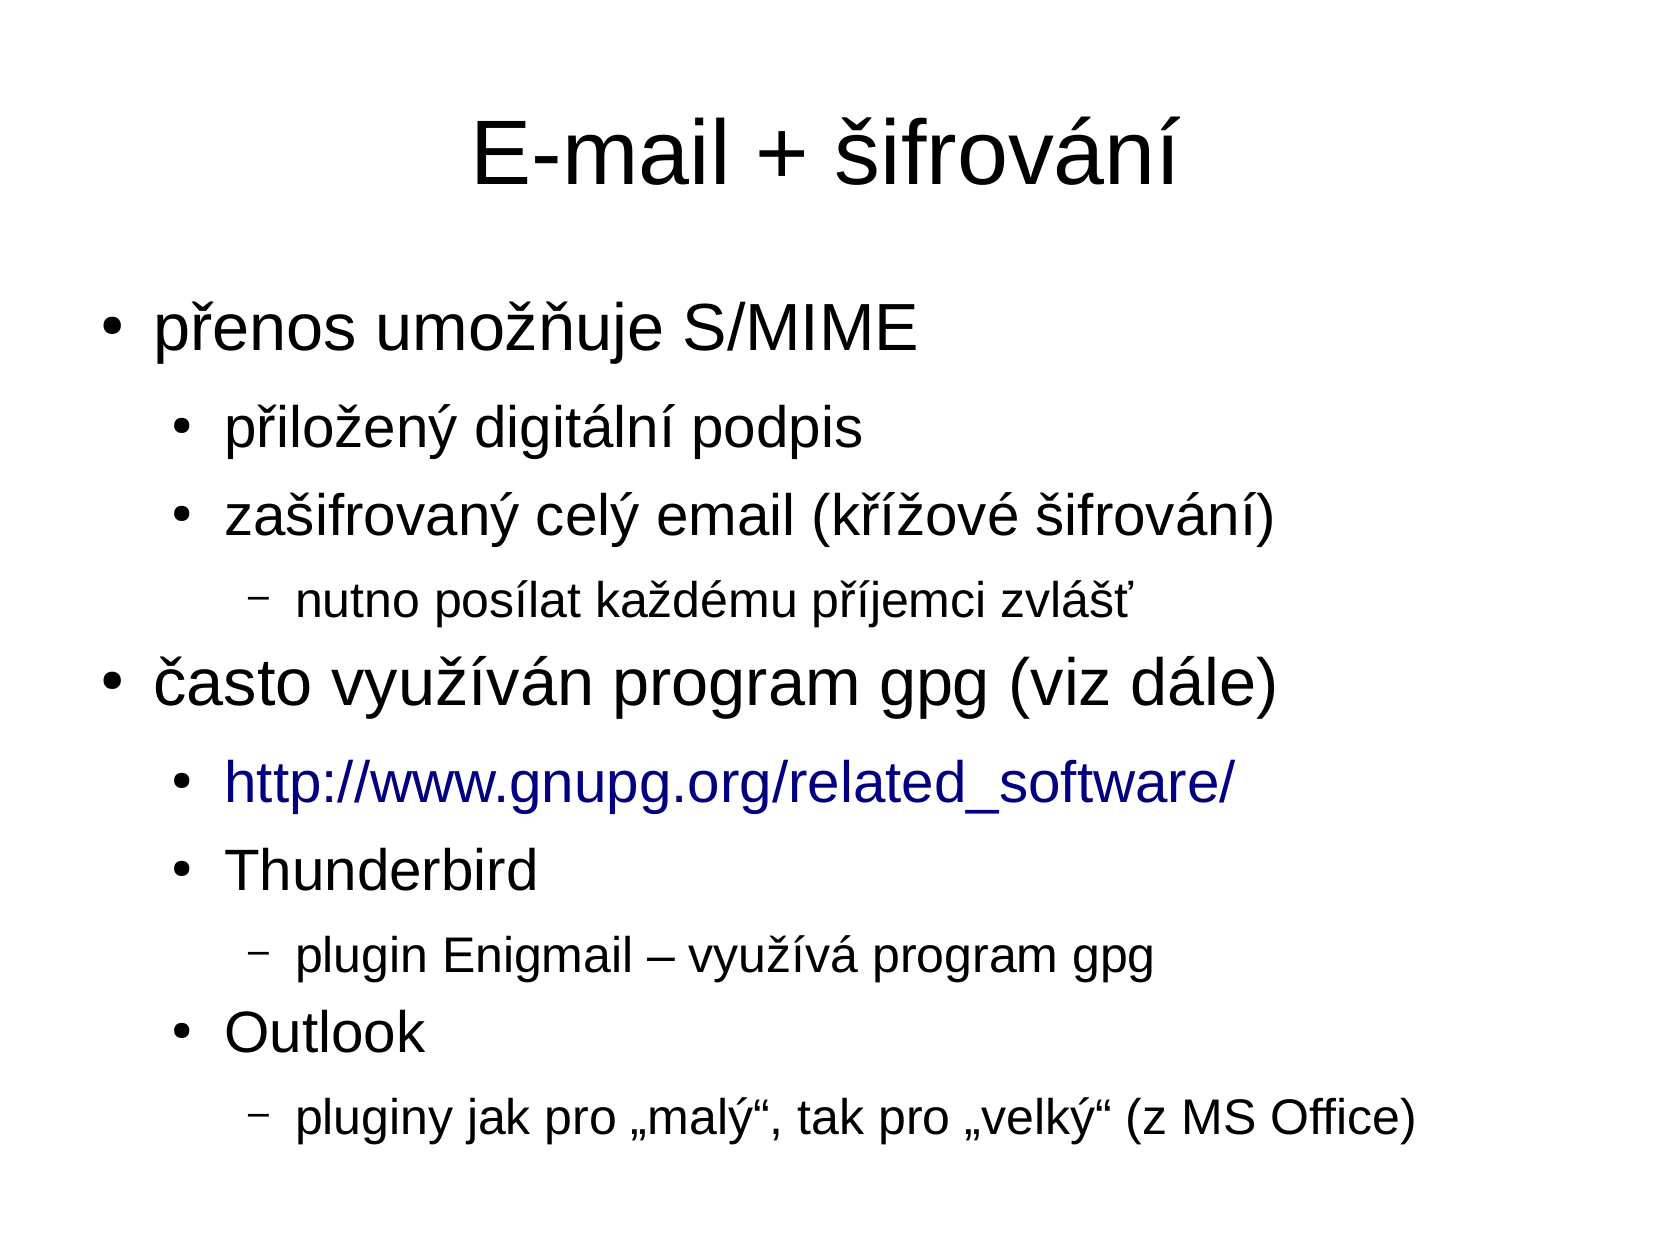

# E-mail + šifrování
přenos umožňuje S/MIME
přiložený digitální podpis
zašifrovaný celý email (křížové šifrování)
nutno posílat každému příjemci zvlášť
často využíván program gpg (viz dále)
http://www.gnupg.org/related_software/
Thunderbird
plugin Enigmail – využívá program gpg
Outlook
pluginy jak pro „malý“, tak pro „velký“ (z MS Office)